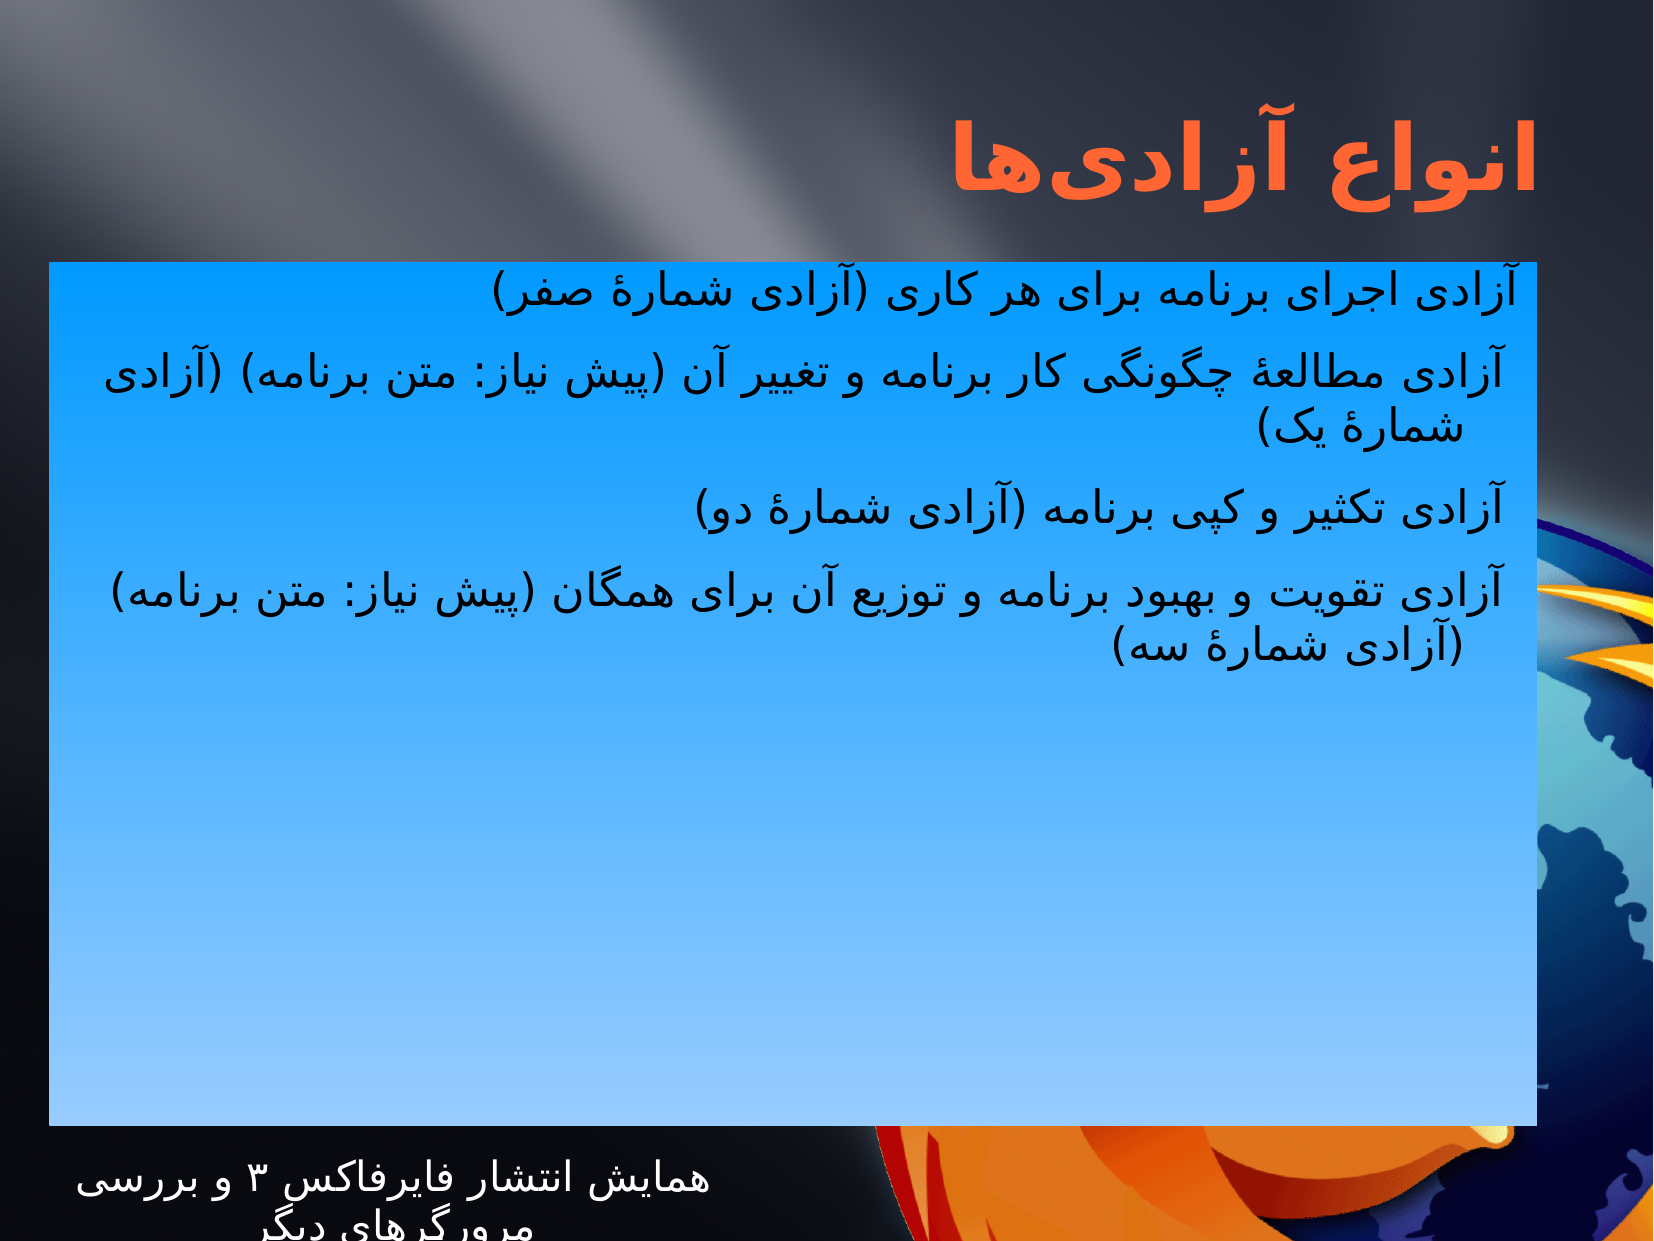

# انواع آزادی‌ها
آزادی اجرای برنامه برای هر کاری (آزادی شمارهٔ صفر)
 آزادی مطالعهٔ چگونگی کار برنامه و تغییر آن (پیش نیاز: متن برنامه) (آزادی شمارهٔ یک)
 آزادی تکثیر و کپی برنامه (آزادی شمارهٔ دو)
 آزادی تقویت و بهبود برنامه و توزیع آن برای همگان (پیش نیاز: متن برنامه) (آزادی شمارهٔ سه)